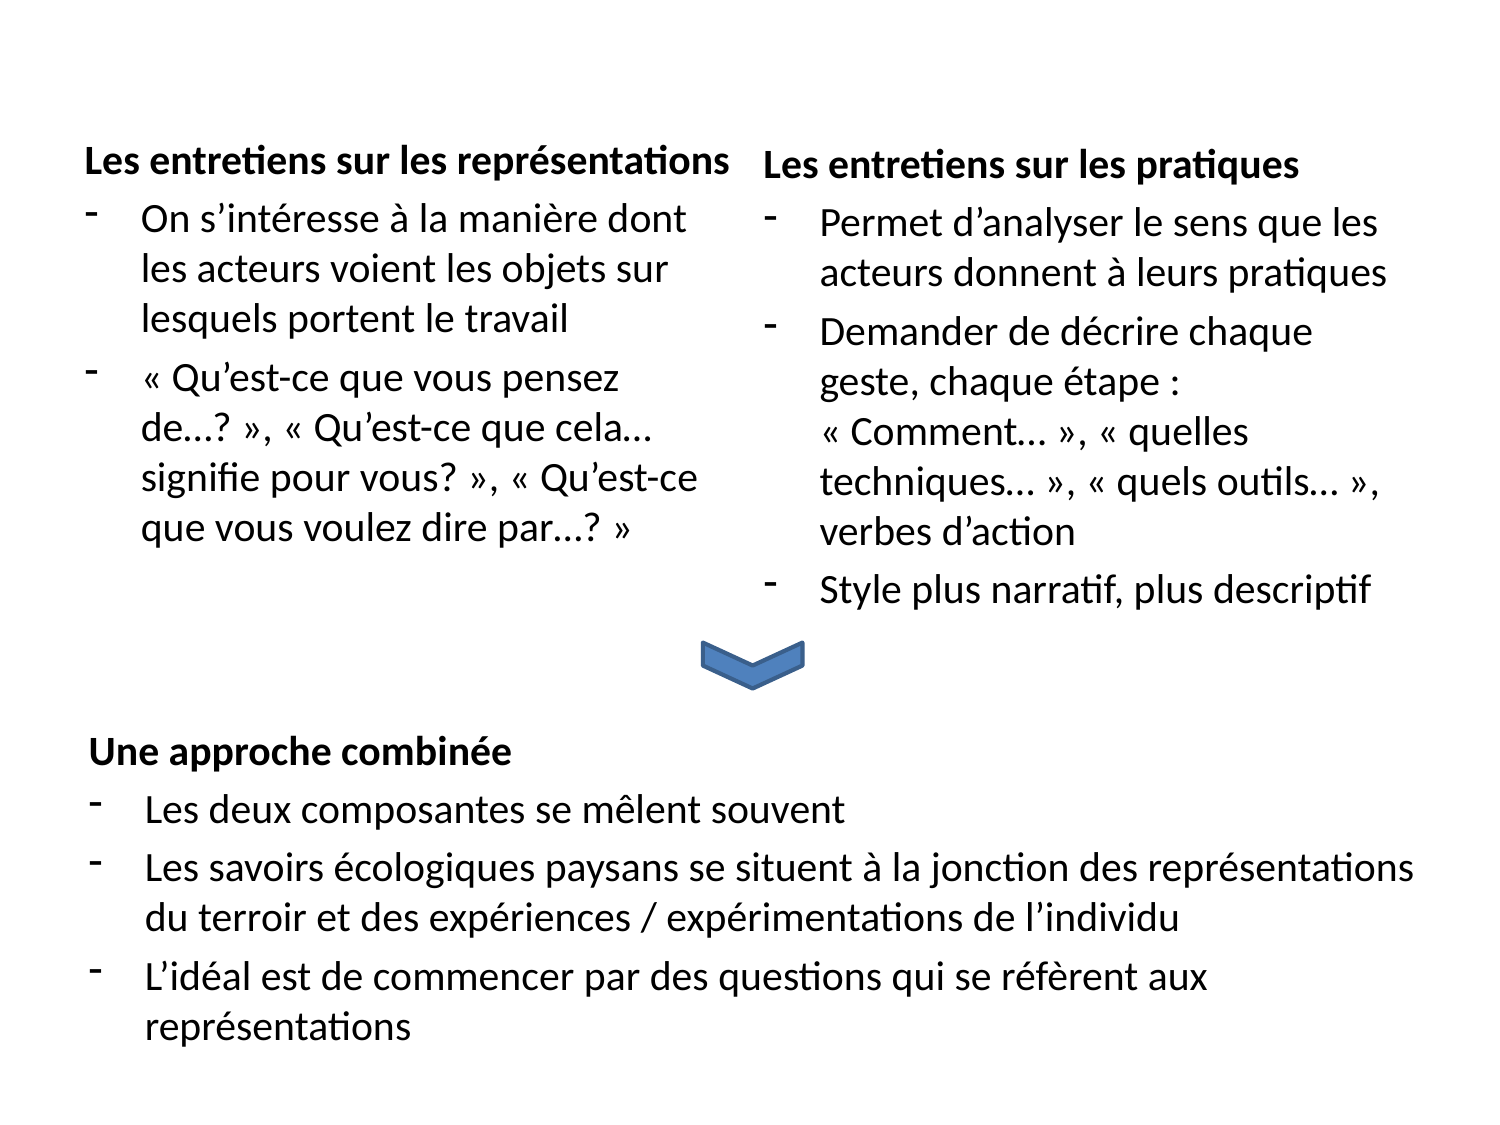

Les entretiens sur les représentations
On s’intéresse à la manière dont les acteurs voient les objets sur lesquels portent le travail
« Qu’est-ce que vous pensez de…? », « Qu’est-ce que cela… signifie pour vous? », « Qu’est-ce que vous voulez dire par…? »
Les entretiens sur les pratiques
Permet d’analyser le sens que les acteurs donnent à leurs pratiques
Demander de décrire chaque geste, chaque étape : « Comment… », « quelles techniques… », « quels outils… », verbes d’action
Style plus narratif, plus descriptif
Une approche combinée
Les deux composantes se mêlent souvent
Les savoirs écologiques paysans se situent à la jonction des représentations du terroir et des expériences / expérimentations de l’individu
L’idéal est de commencer par des questions qui se réfèrent aux représentations